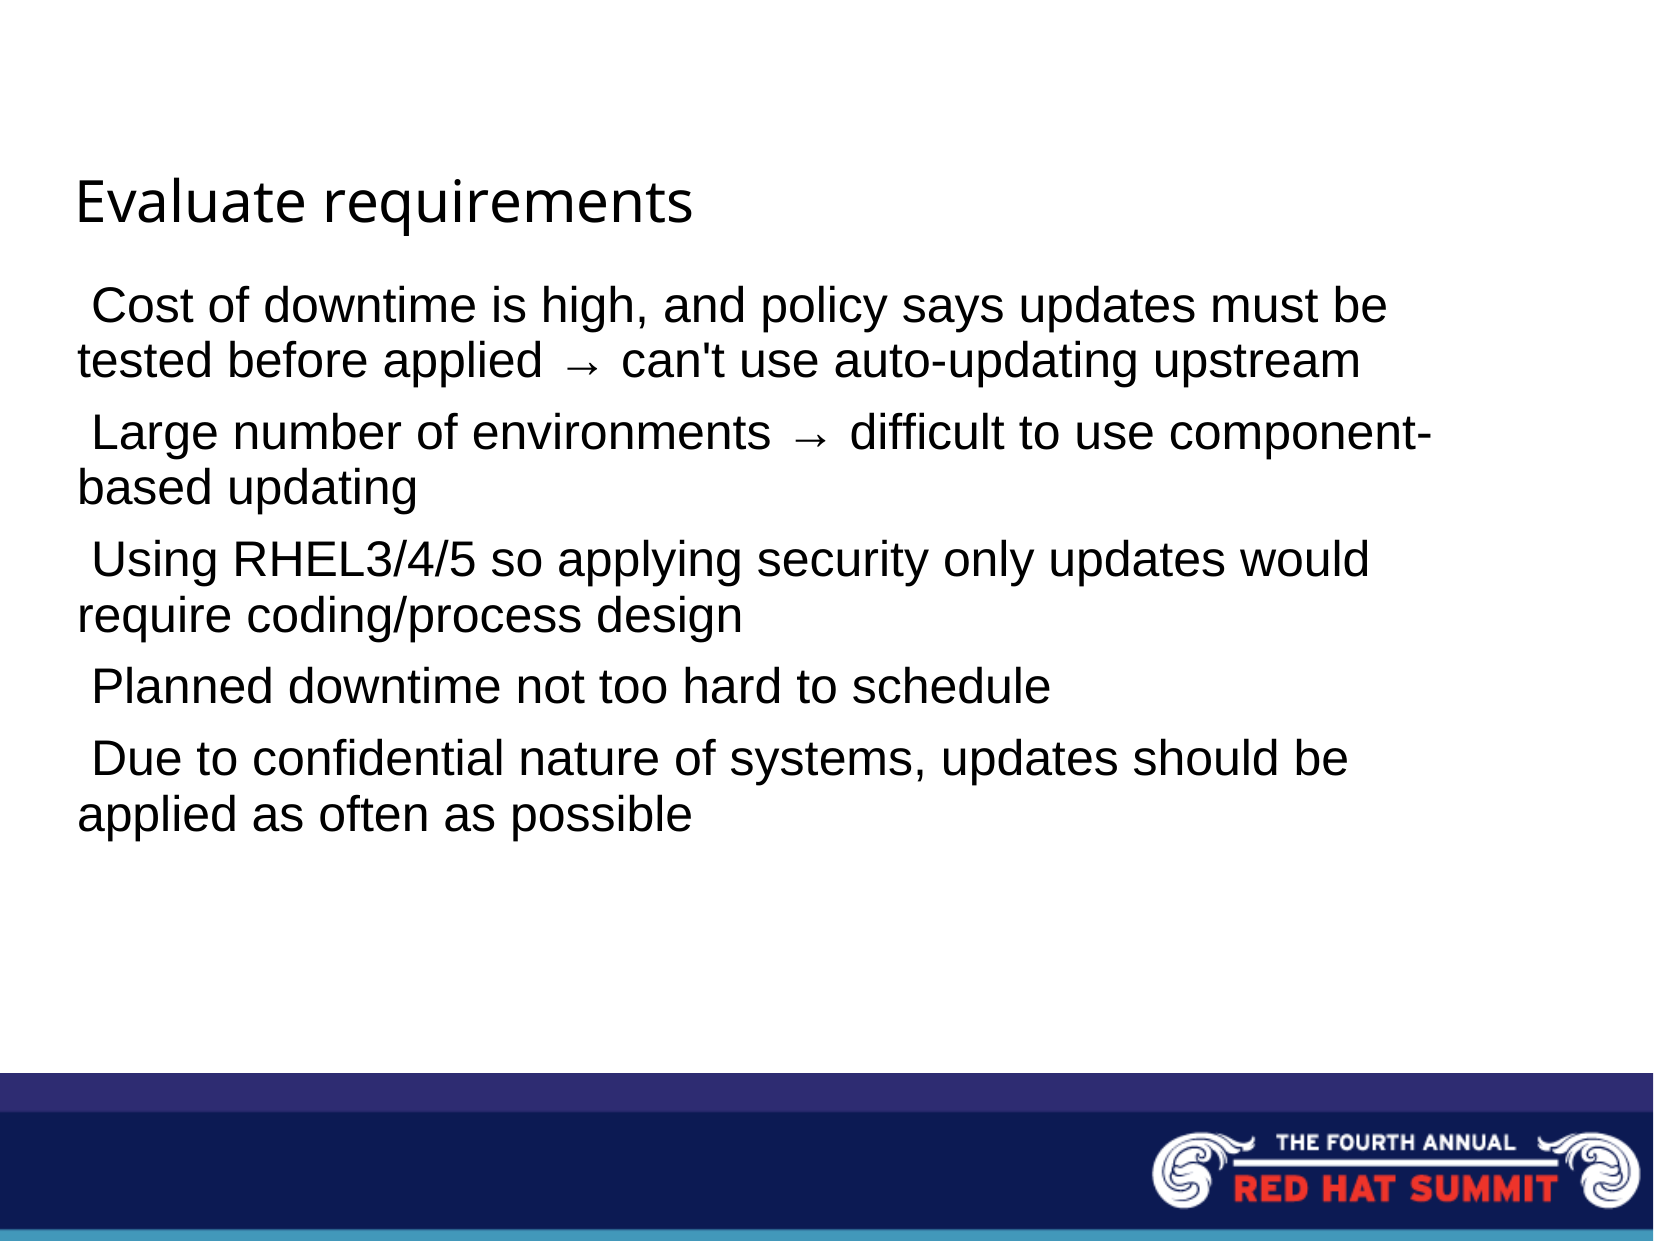

# Evaluate requirements
 Cost of downtime is high, and policy says updates must be tested before applied → can't use auto-updating upstream
 Large number of environments → difficult to use component-based updating
 Using RHEL3/4/5 so applying security only updates would require coding/process design
 Planned downtime not too hard to schedule
 Due to confidential nature of systems, updates should be applied as often as possible